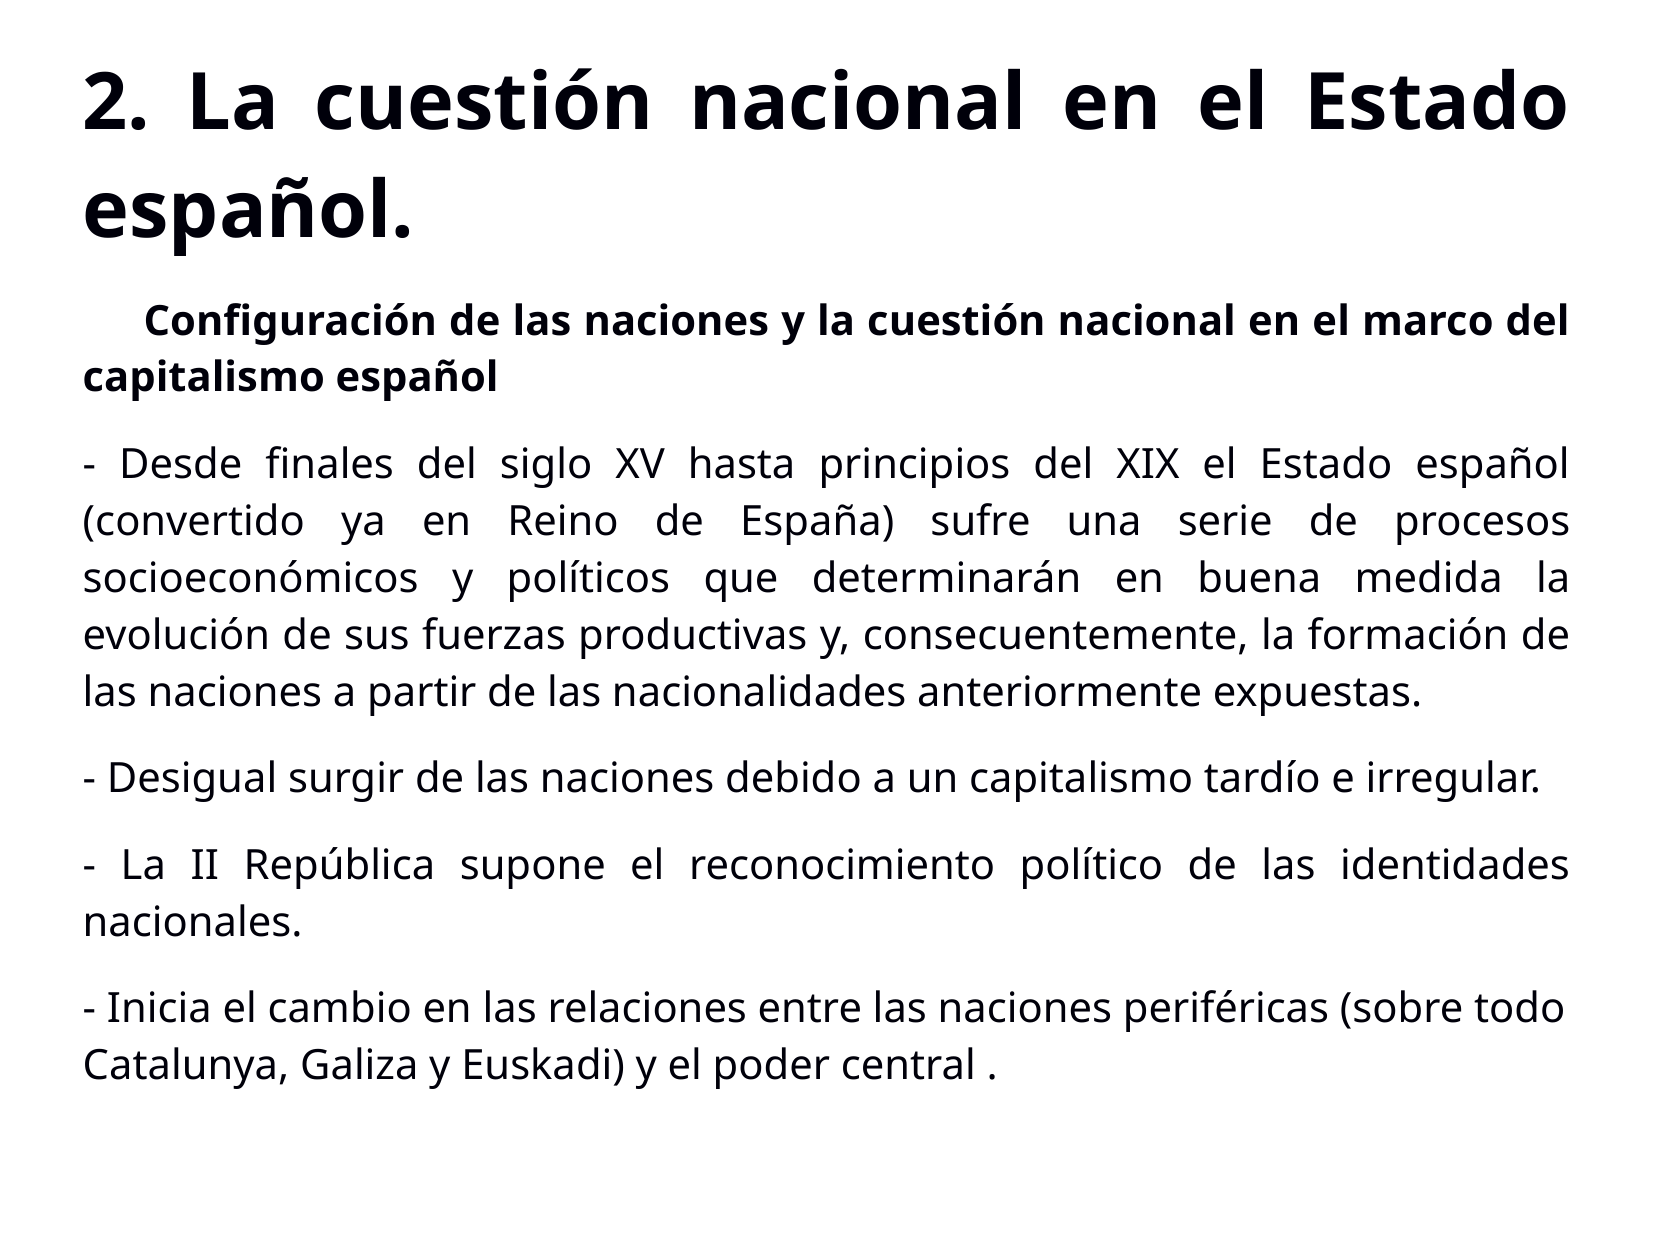

# 2. La cuestión nacional en el Estado español.
 Configuración de las naciones y la cuestión nacional en el marco del capitalismo español
- Desde finales del siglo XV hasta principios del XIX el Estado español (convertido ya en Reino de España) sufre una serie de procesos socioeconómicos y políticos que determinarán en buena medida la evolución de sus fuerzas productivas y, consecuentemente, la formación de las naciones a partir de las nacionalidades anteriormente expuestas.
- Desigual surgir de las naciones debido a un capitalismo tardío e irregular.
- La II República supone el reconocimiento político de las identidades nacionales.
- Inicia el cambio en las relaciones entre las naciones periféricas (sobre todo Catalunya, Galiza y Euskadi) y el poder central .